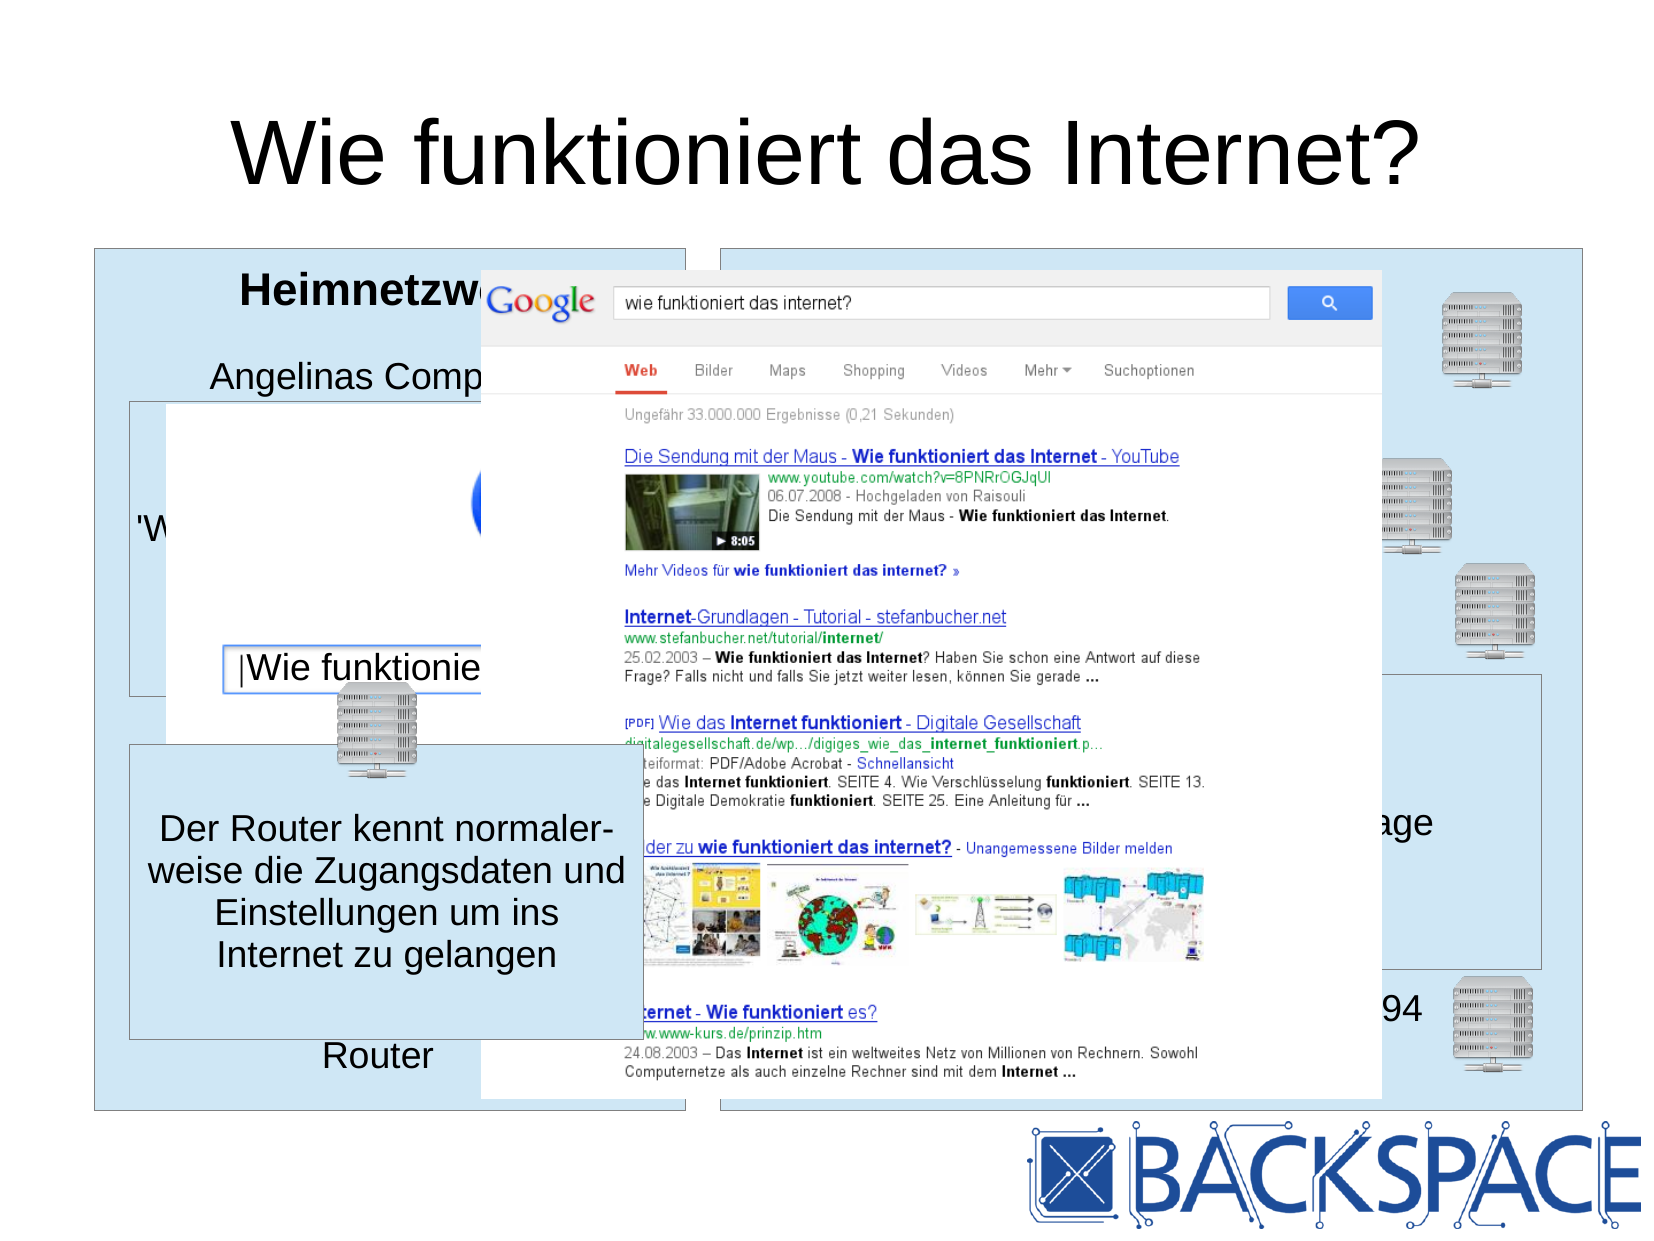

# Wie funktioniert das Internet?
Heimnetzwerk
Internet
Angelinas Computer
Sende Suchanfrage
'Wie funktioniert das Internet?'
an
173.194.69.94
Die IP Adresse von
www.google.de
ist
173.194.69.94
Frage DNS Server nach
der IP Adresse von
www.google.de
Wie funktioniert das Internet?
Bearbeite Anfrage
DNS Server
Der Router kennt normaler-
weise die Zugangsdaten und
Einstellungen um ins
Internet zu gelangen
173.194.69.94
Router